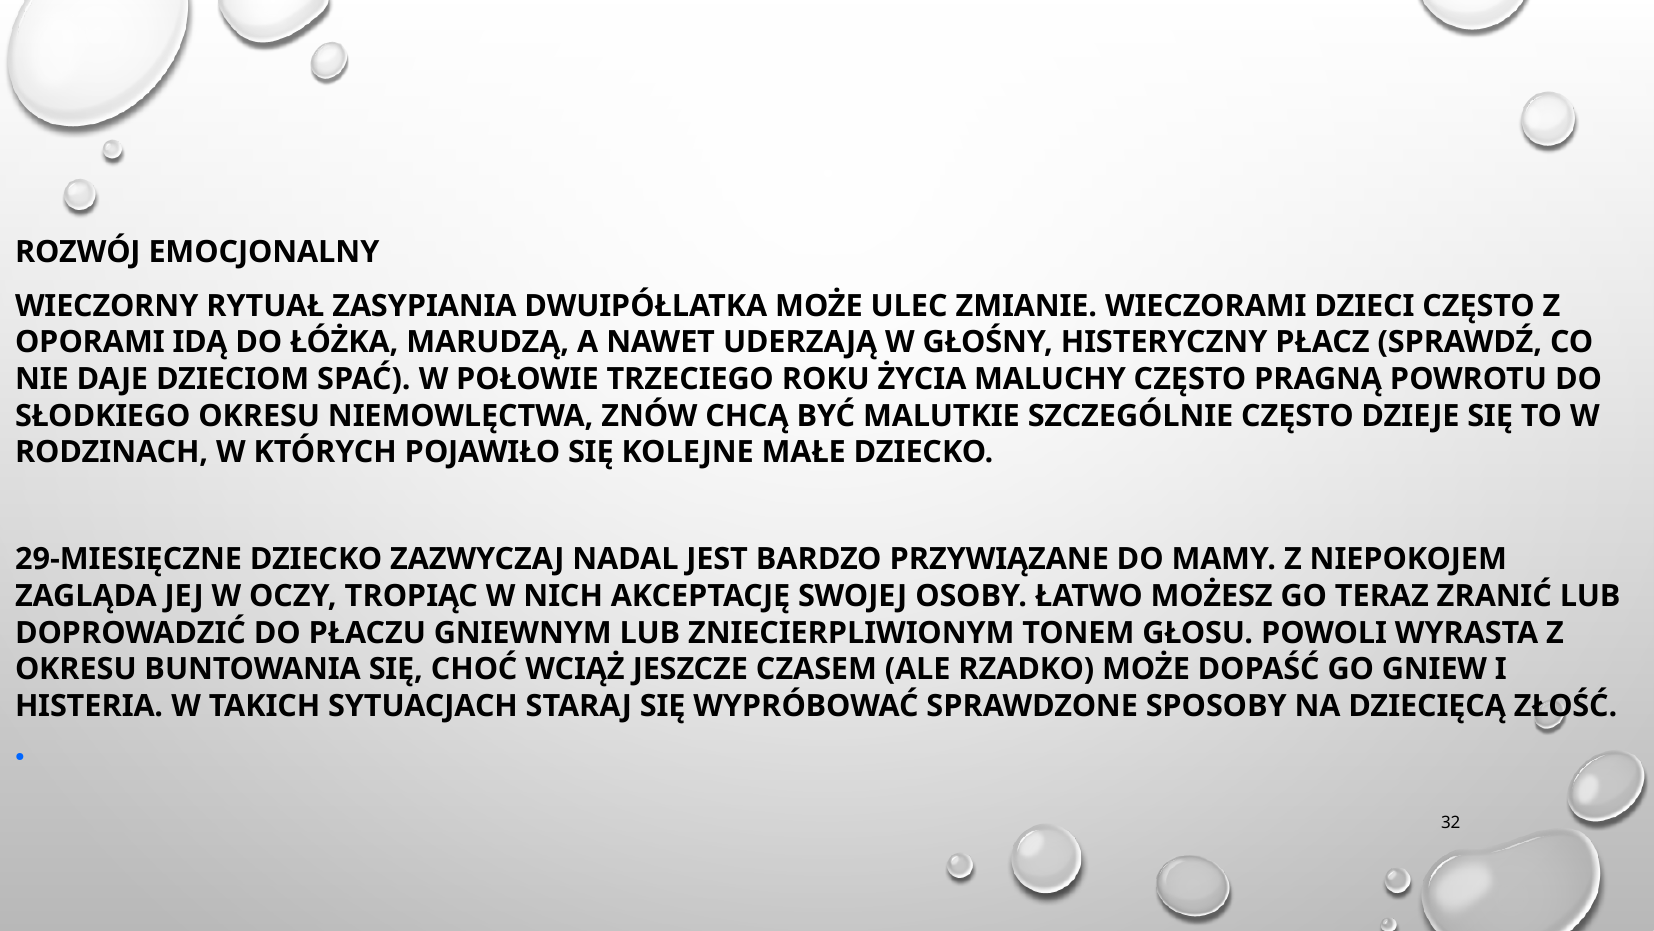

# Rozwój emocjonalny
Wieczorny rytuał zasypiania dwuipółlatka może ulec zmianie. Wieczorami dzieci często z oporami idą do łóżka, marudzą, a nawet uderzają w głośny, histeryczny płacz (sprawdź, co nie daje dzieciom spać). W połowie trzeciego roku życia maluchy często pragną powrotu do słodkiego okresu niemowlęctwa, znów chcą być malutkie szczególnie często dzieje się to w rodzinach, w których pojawiło się kolejne małe dziecko.
29-miesięczne dziecko zazwyczaj nadal jest bardzo przywiązane do mamy. Z niepokojem zagląda jej w oczy, tropiąc w nich akceptację swojej osoby. Łatwo możesz go teraz zranić lub doprowadzić do płaczu gniewnym lub zniecierpliwionym tonem głosu. Powoli wyrasta z okresu buntowania się, choć wciąż jeszcze czasem (ale rzadko) może dopaść go gniew i histeria. W takich sytuacjach staraj się wypróbować sprawdzone sposoby na dziecięcą złość.
31